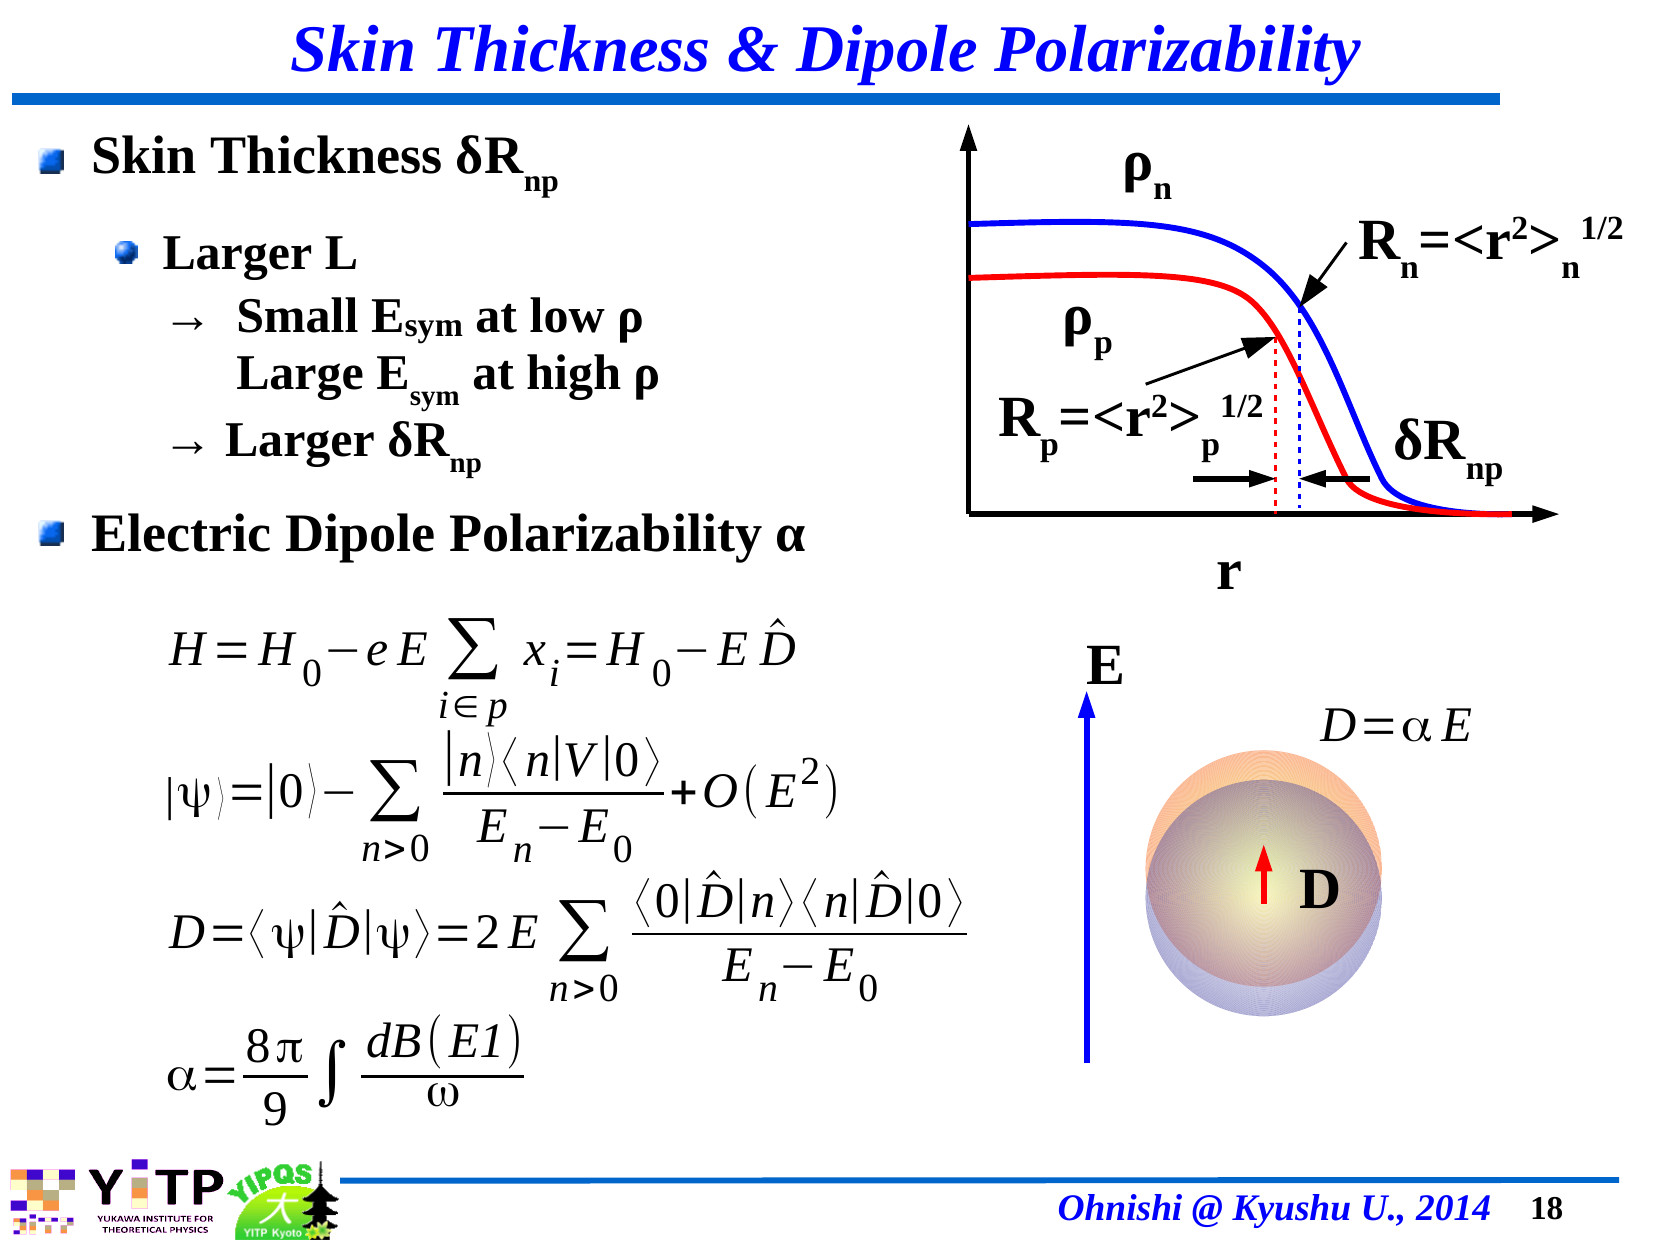

# Skin Thickness & Dipole Polarizability
ρn
Rn=<r2>n1/2
ρp
Rp=<r2>p1/2
δRnp
r
Skin Thickness δRnp
Larger L
→	Small Esym at low ρ
	Large Esym at high ρ
→ Larger δRnp
Electric Dipole Polarizability α
E
D